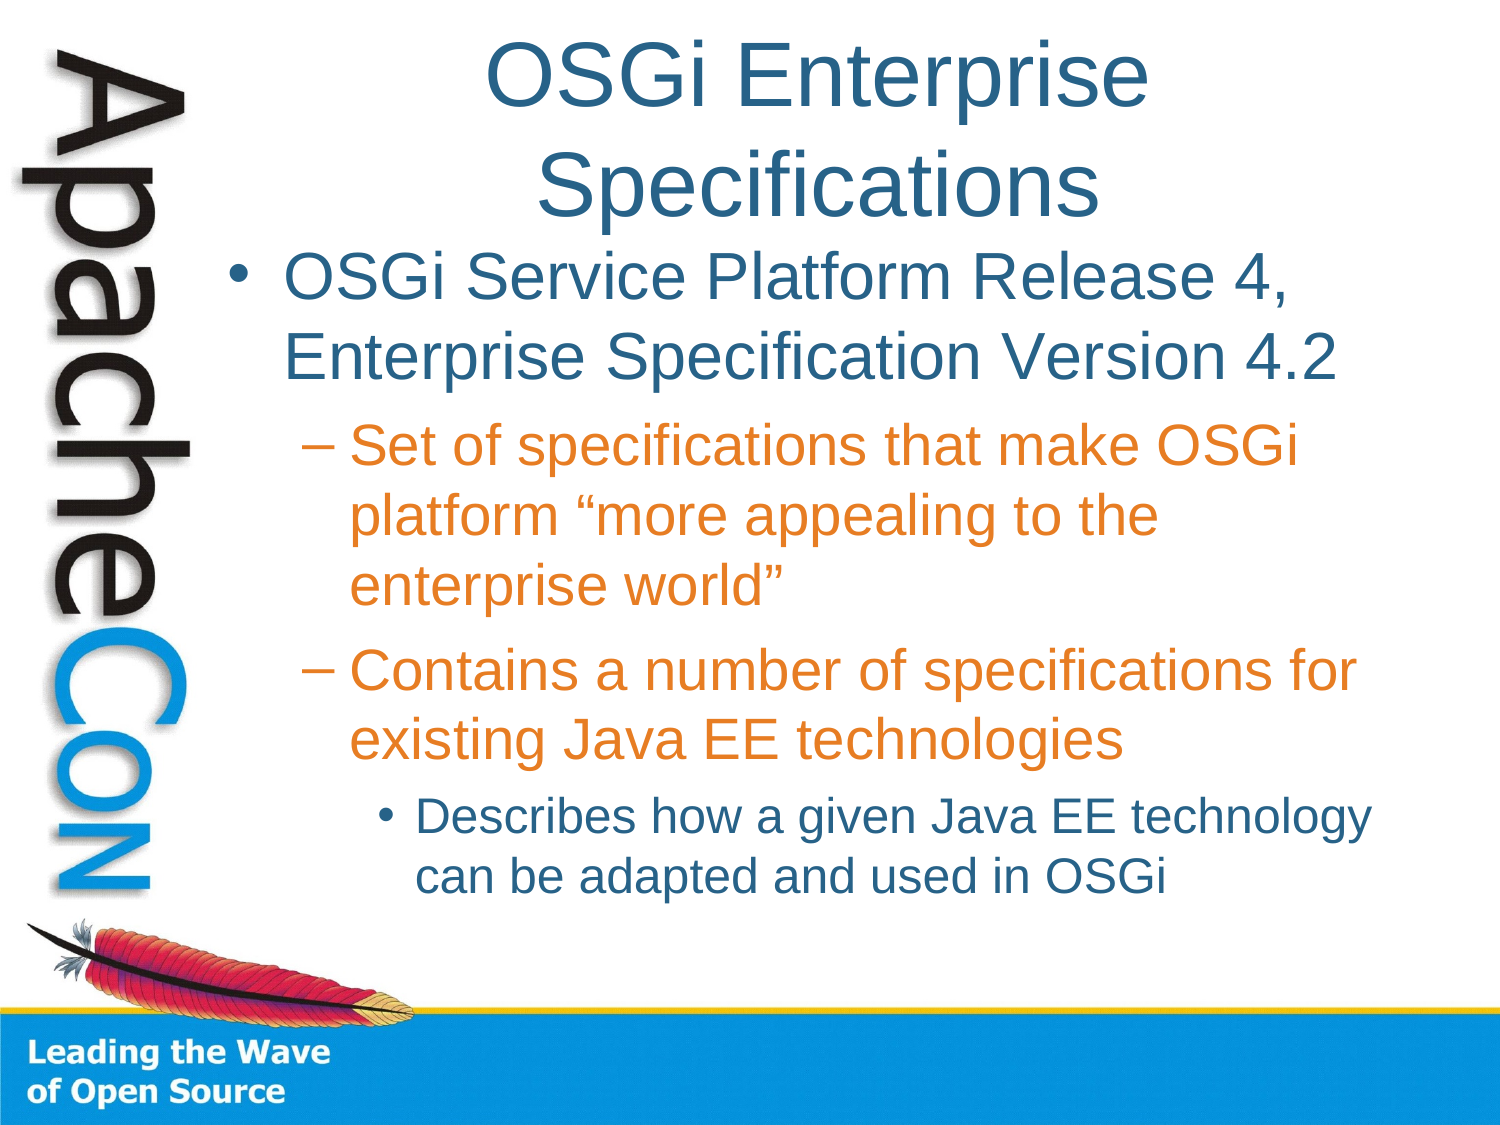

# OSGi Enterprise Specifications
OSGi Service Platform Release 4, Enterprise Specification Version 4.2
Set of specifications that make OSGi platform “more appealing to the enterprise world”
Contains a number of specifications for existing Java EE technologies
Describes how a given Java EE technology can be adapted and used in OSGi